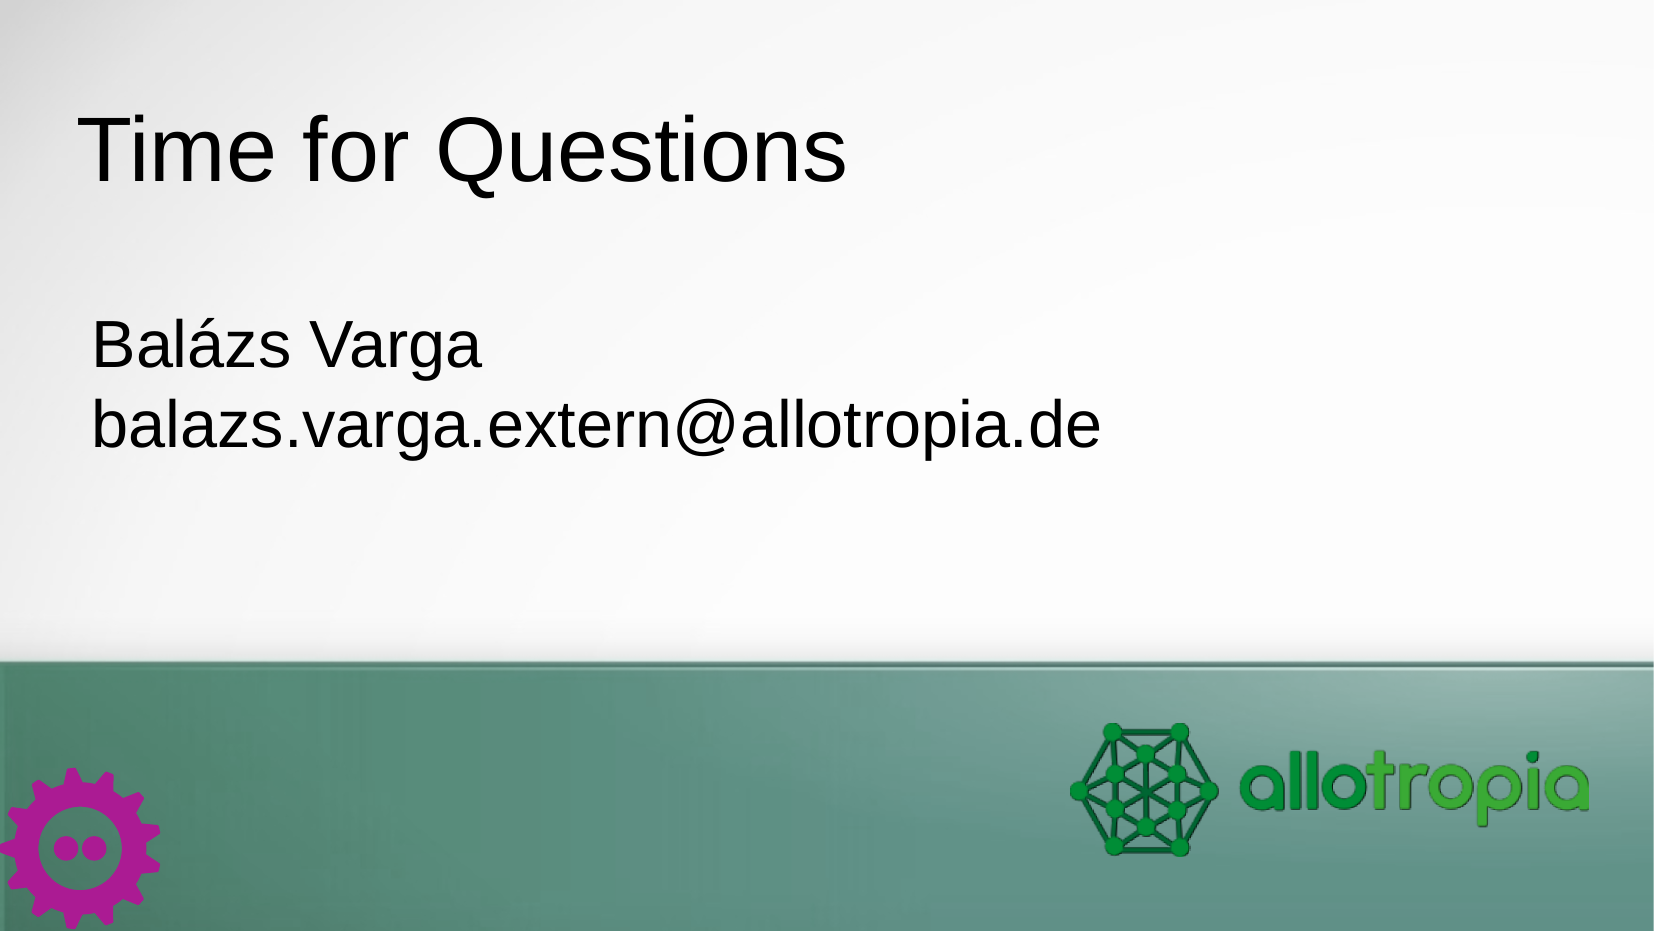

# Time for Questions
Balázs Varga
balazs.varga.extern@allotropia.de